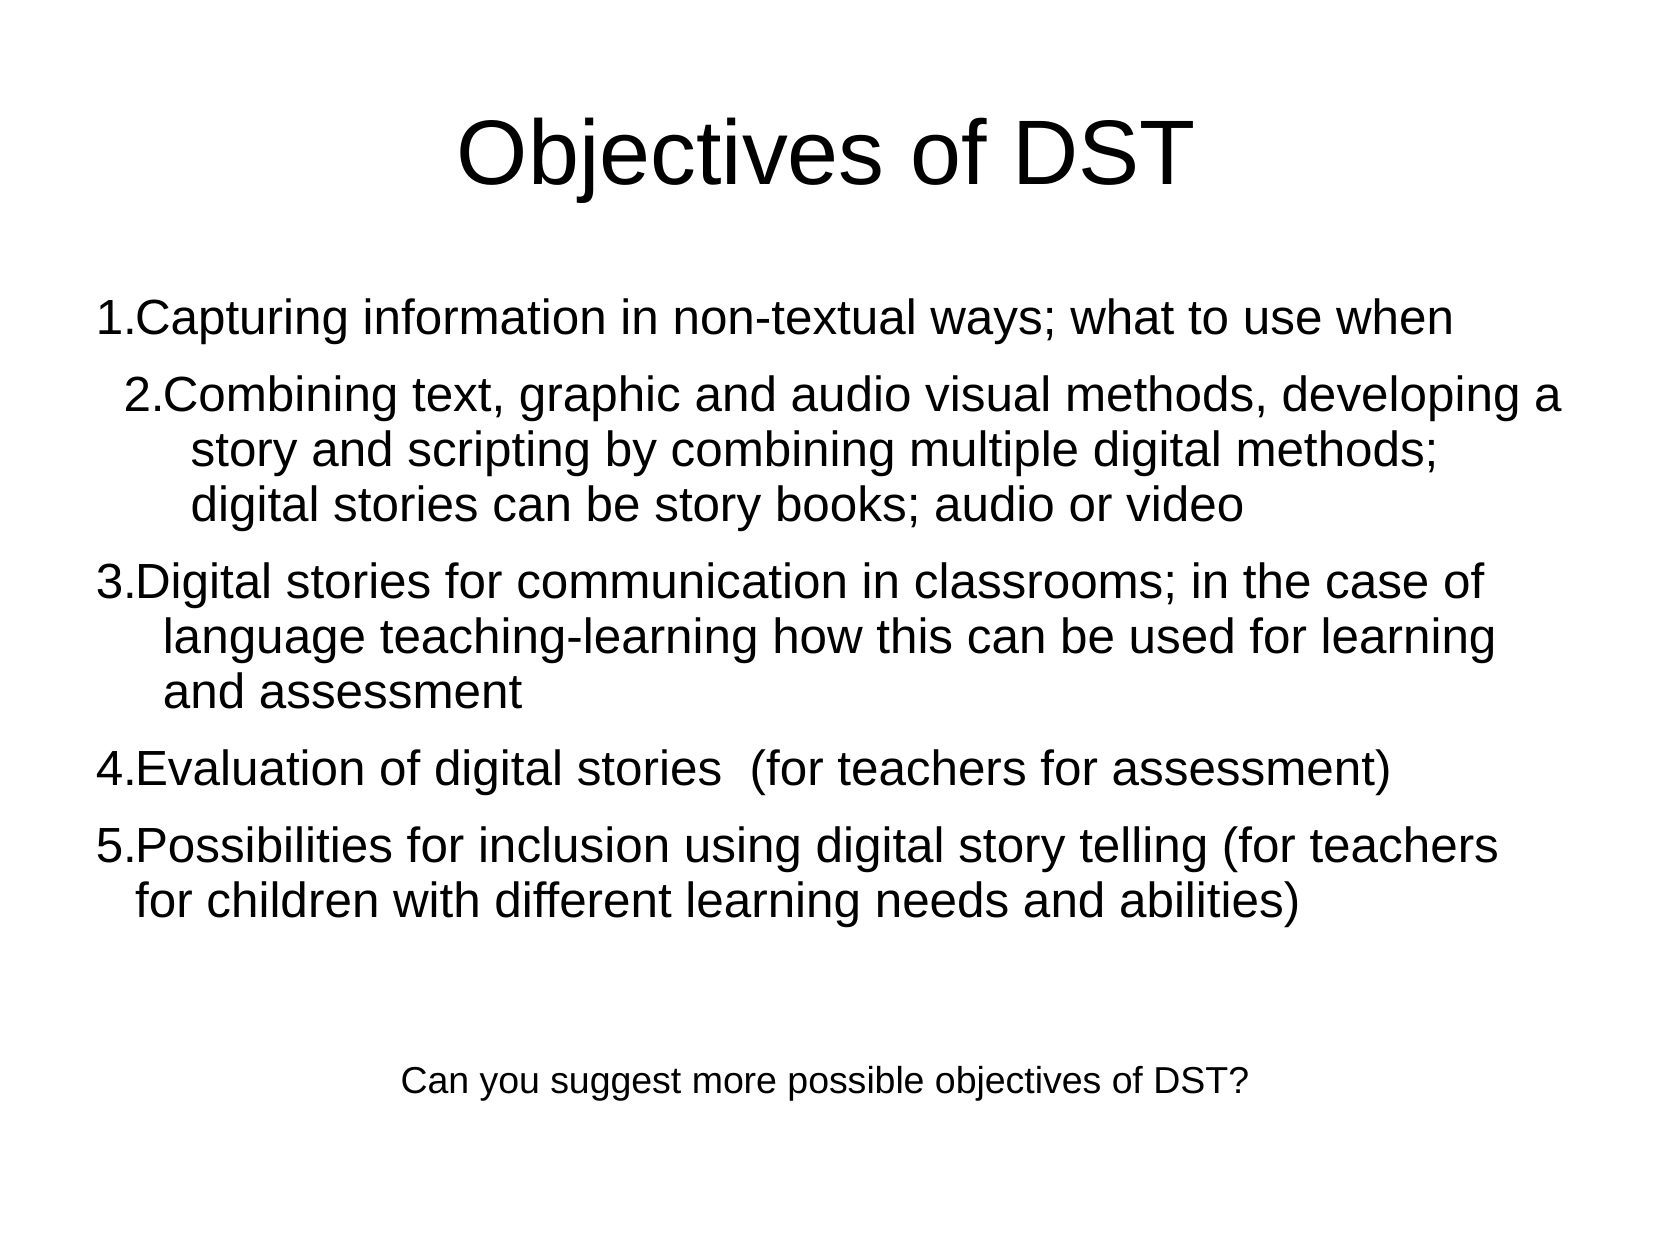

# Objectives of DST
Capturing information in non-textual ways; what to use when
Combining text, graphic and audio visual methods, developing a story and scripting by combining multiple digital methods; digital stories can be story books; audio or video
Digital stories for communication in classrooms; in the case of language teaching-learning how this can be used for learning and assessment
Evaluation of digital stories (for teachers for assessment)
Possibilities for inclusion using digital story telling (for teachers for children with different learning needs and abilities)
Can you suggest more possible objectives of DST?